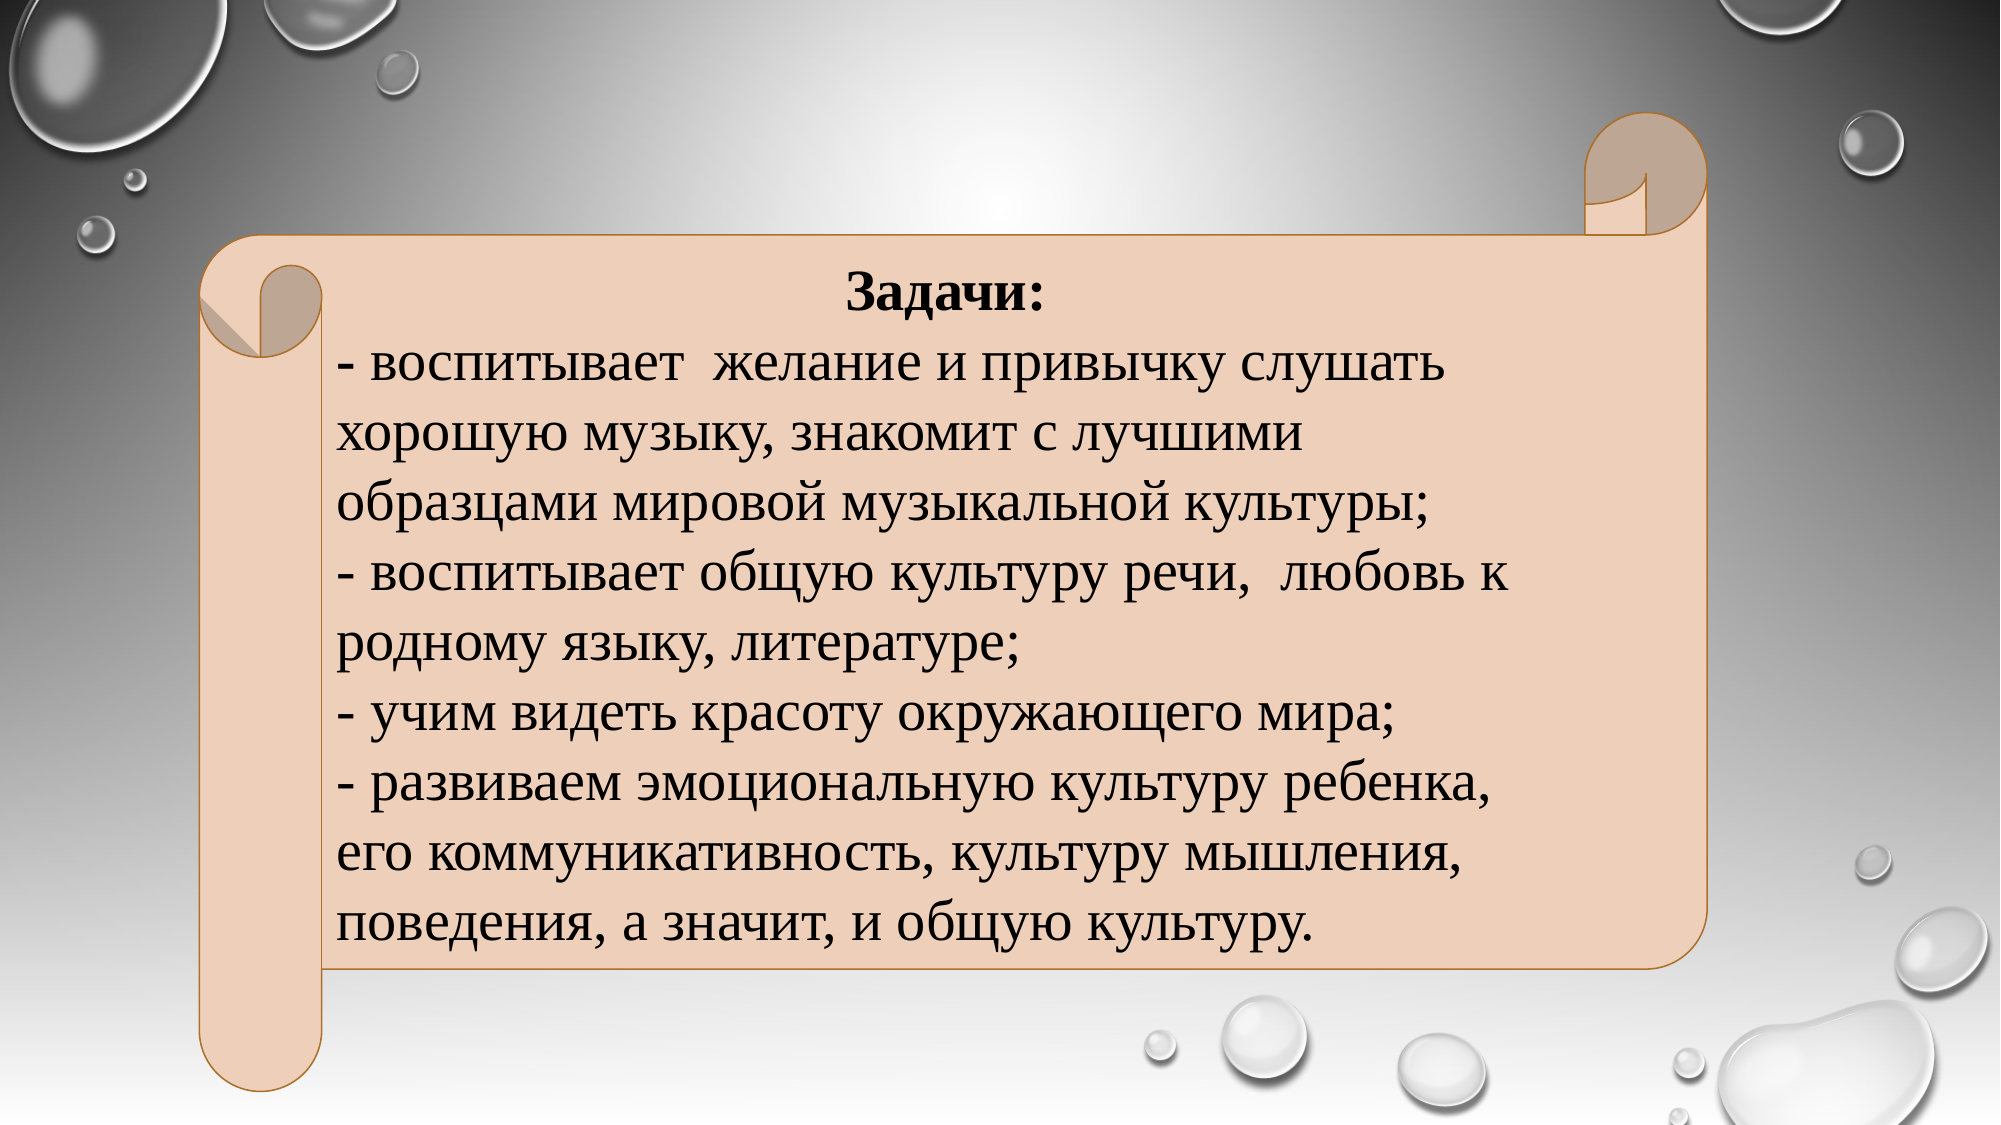

Задачи:
- воспитывает желание и привычку слушать хорошую музыку, знакомит с лучшими образцами мировой музыкальной культуры;
- воспитывает общую культуру речи, любовь к родному языку, литературе;
- учим видеть красоту окружающего мира;
- развиваем эмоциональную культуру ребенка, его коммуникативность, культуру мышления, поведения, а значит, и общую культуру.